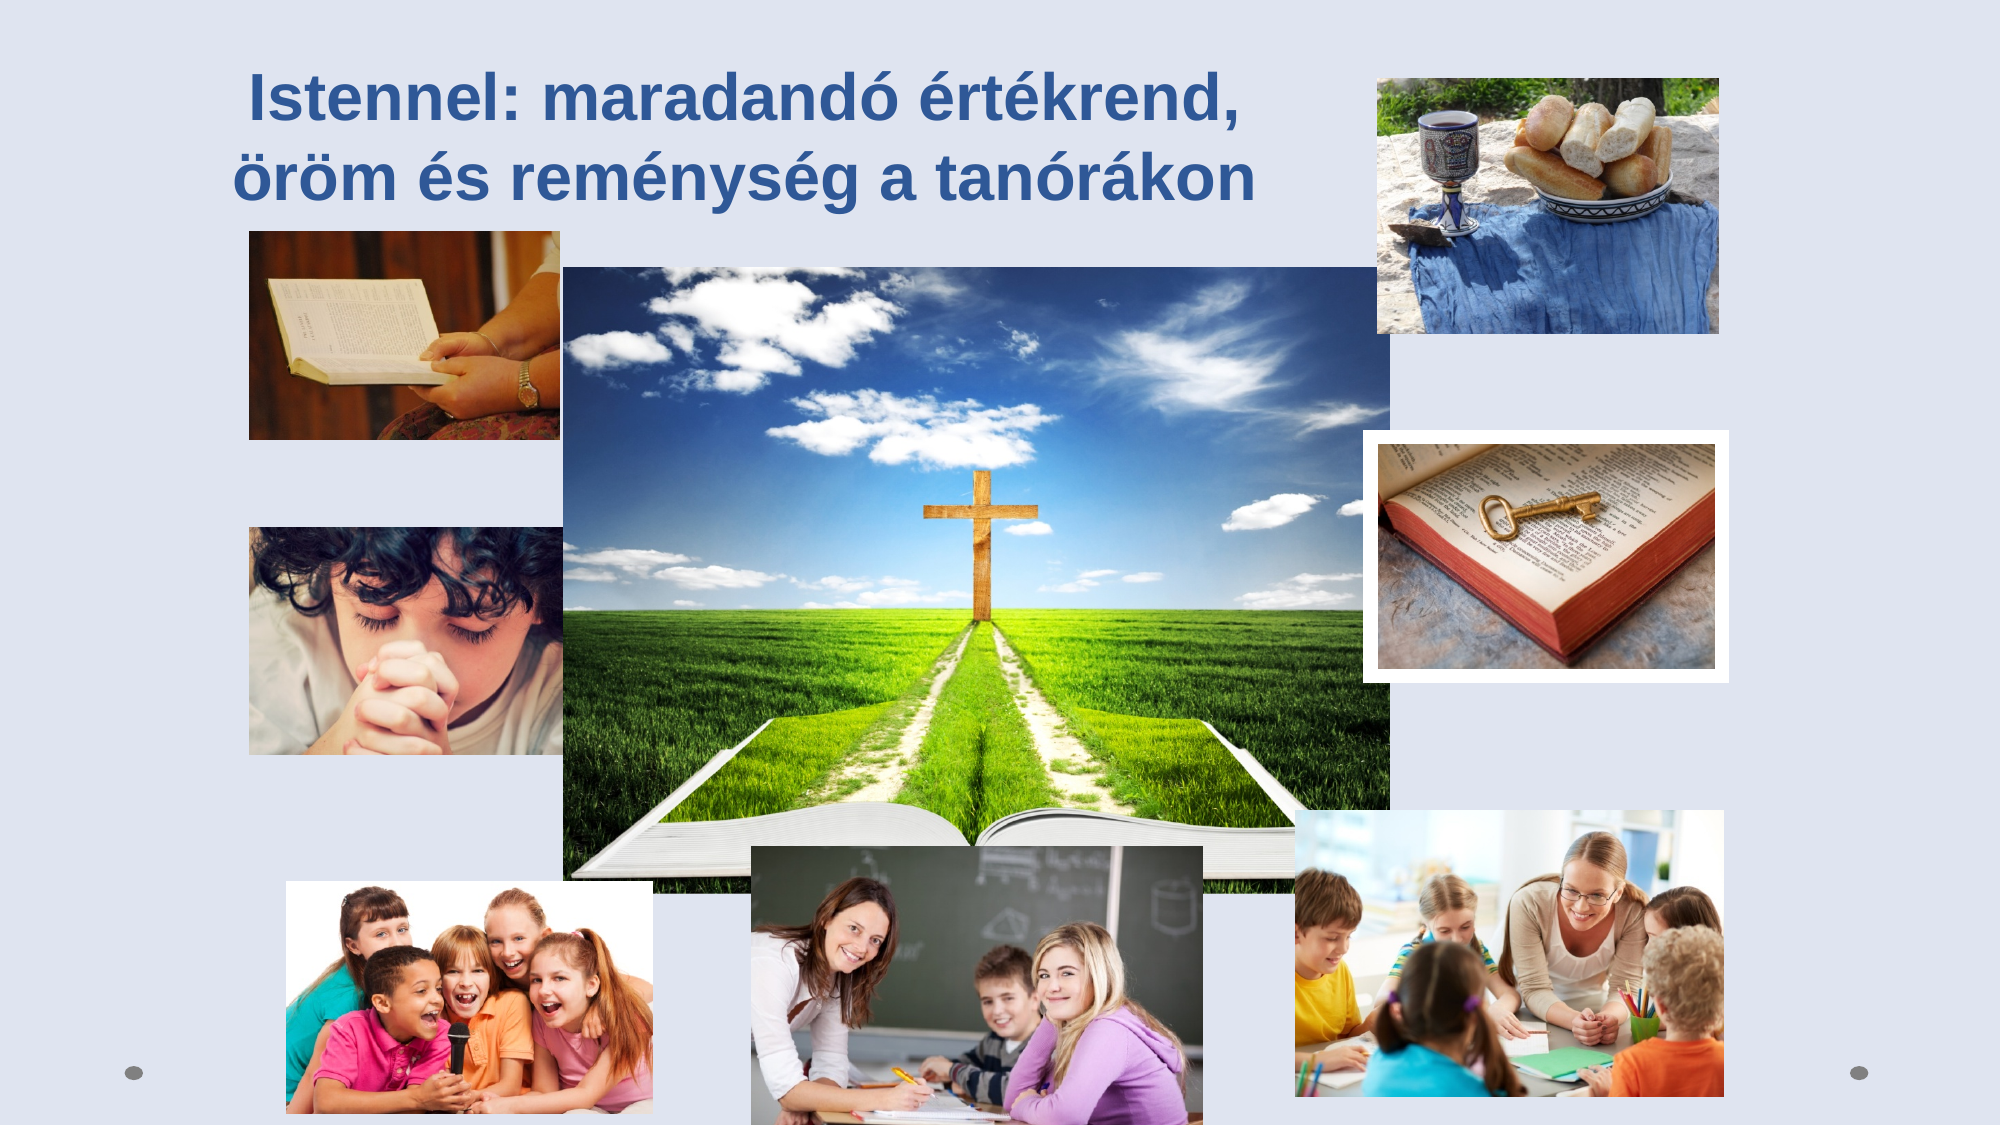

# Istennel: maradandó értékrend, öröm és reménység a tanórákon